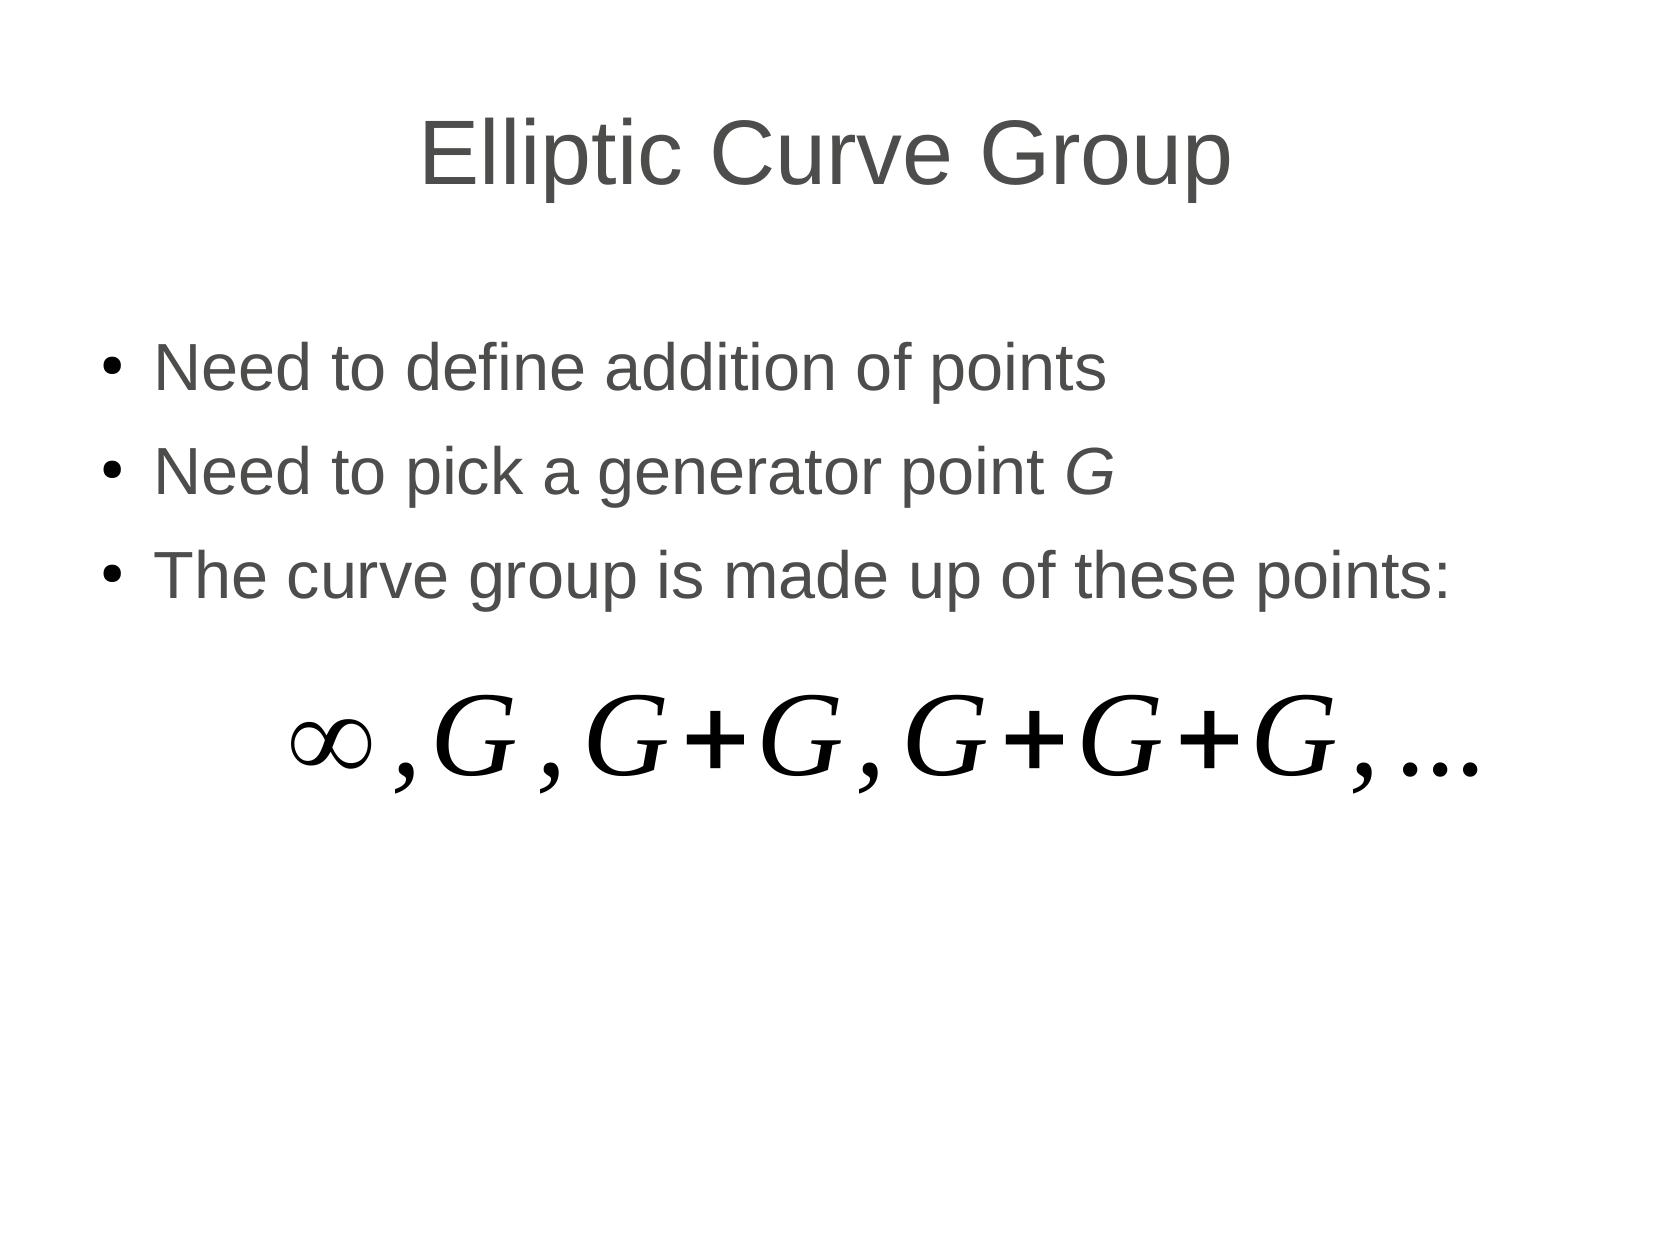

# Elliptic Curve Group
Need to define addition of points
Need to pick a generator point G
The curve group is made up of these points: